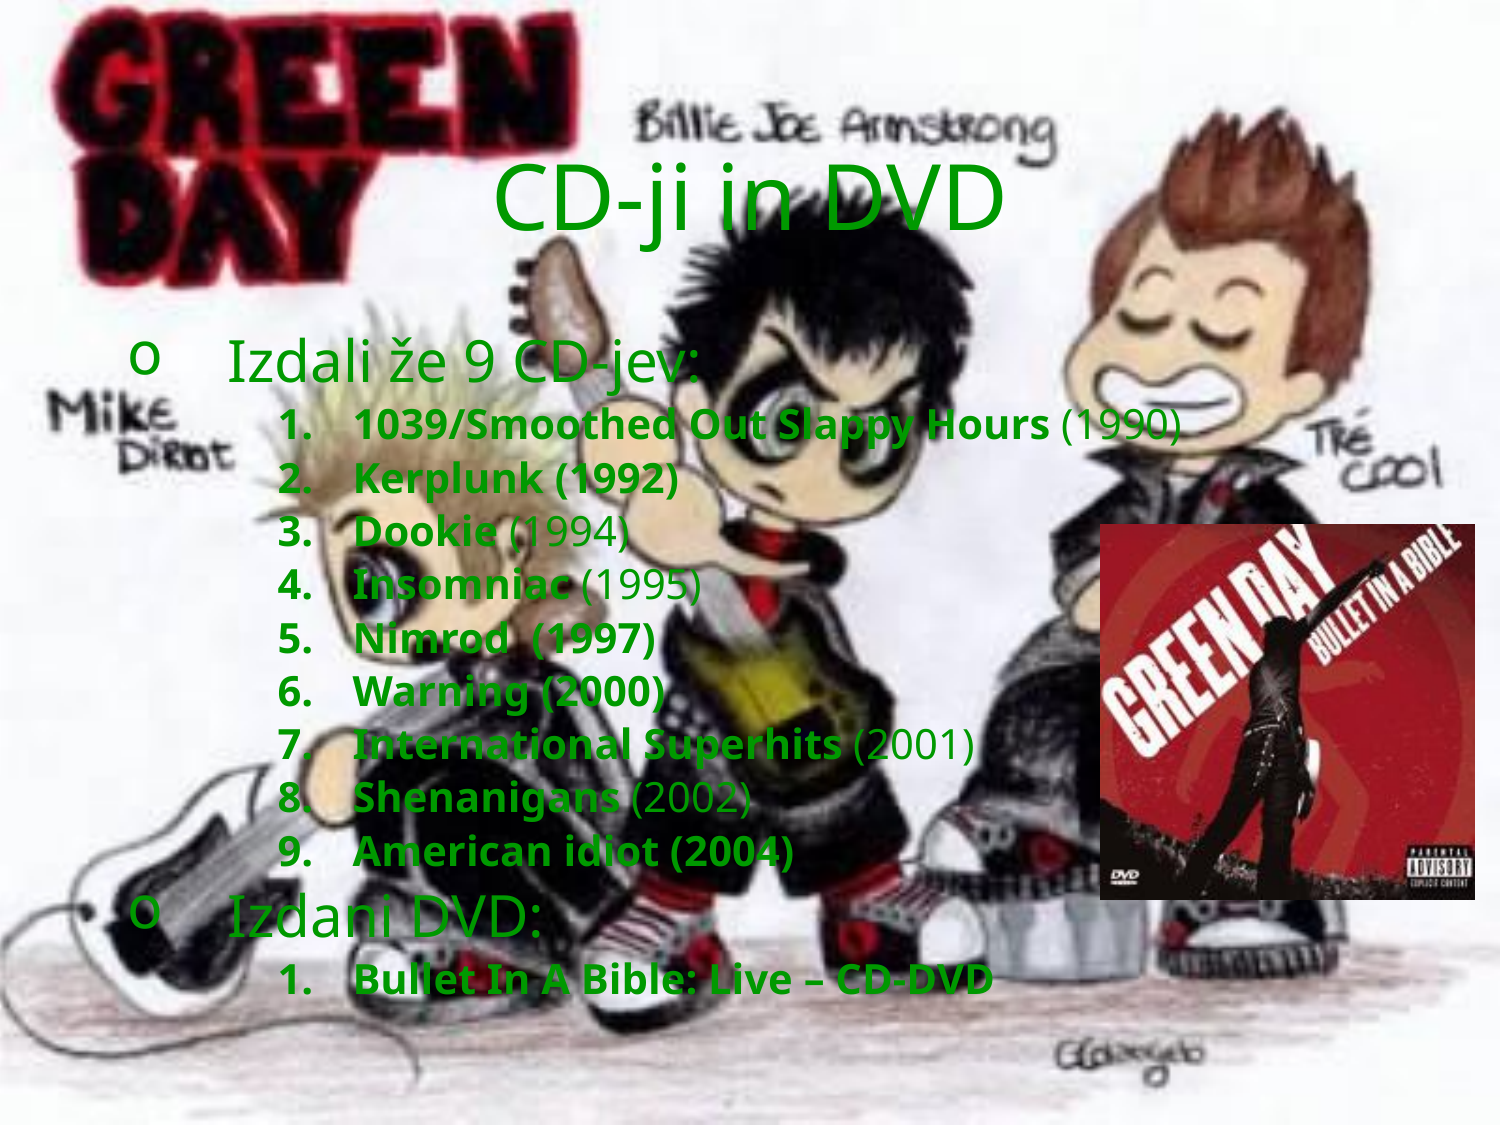

# CD-ji in DVD
Izdali že 9 CD-jev:
1039/Smoothed Out Slappy Hours (1990)
Kerplunk (1992)
Dookie (1994)
Insomniac (1995)
Nimrod (1997)
Warning (2000)
International Superhits (2001)
Shenanigans (2002)
American idiot (2004)
Izdani DVD:
Bullet In A Bible: Live – CD-DVD